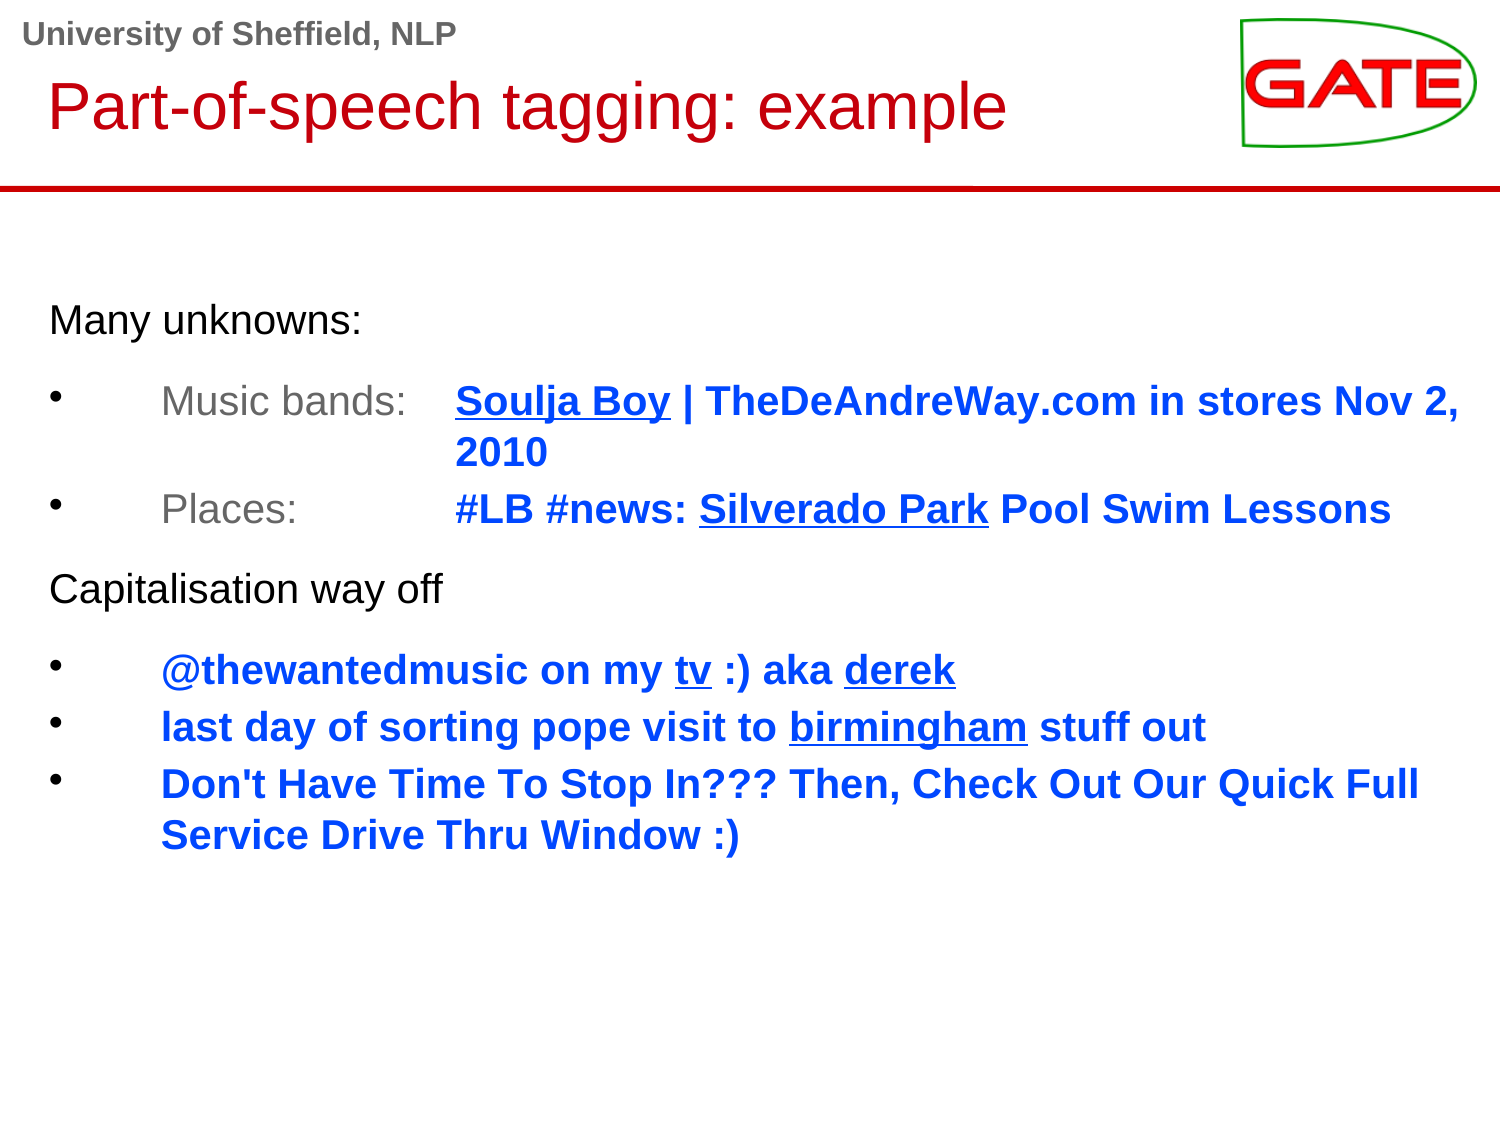

Part-of-speech tagging: example
Many unknowns:
Music bands: 	Soulja Boy | TheDeAndreWay.com in stores Nov 2, 					2010
Places:			#LB #news: Silverado Park Pool Swim Lessons
Capitalisation way off
@thewantedmusic on my tv :) aka derek
last day of sorting pope visit to birmingham stuff out
Don't Have Time To Stop In??? Then, Check Out Our Quick Full Service Drive Thru Window :)